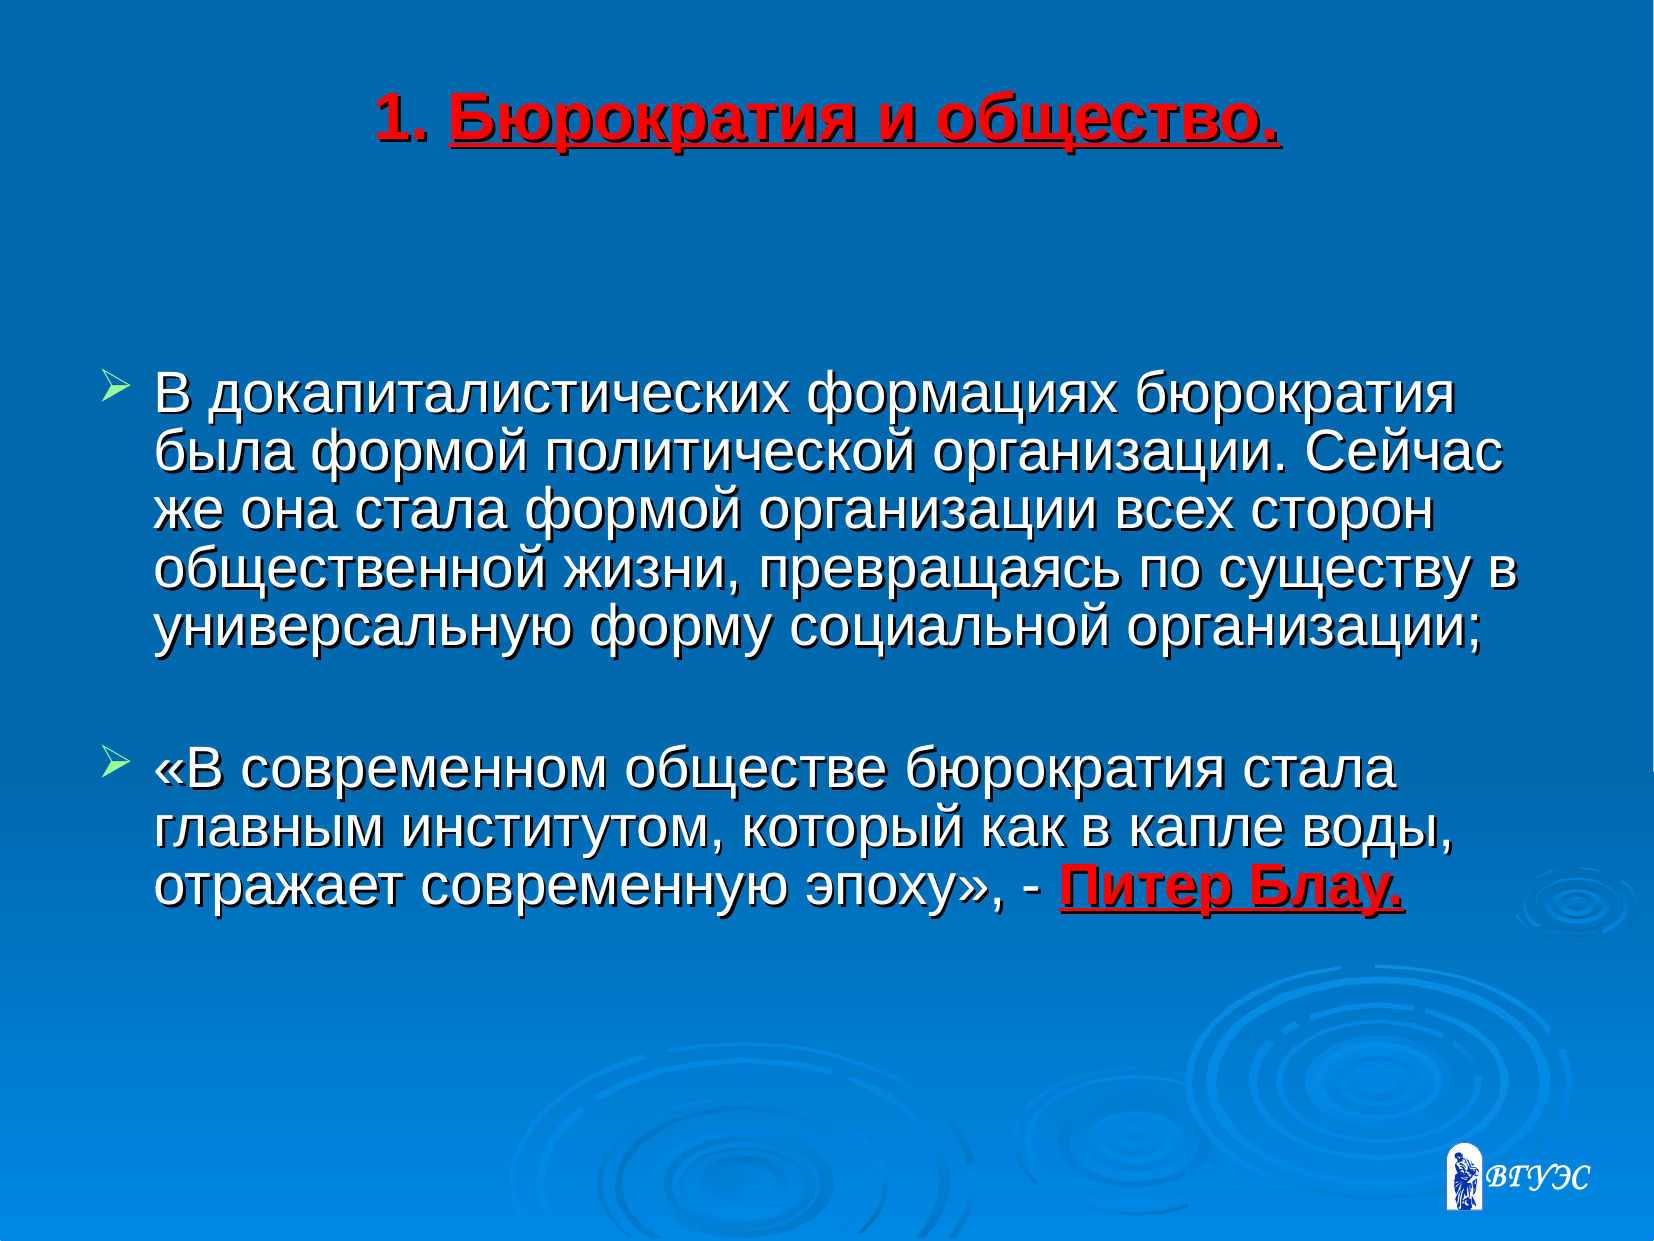

# 1. Бюрократия и общество.
В докапиталистических формациях бюрократия была формой политической организации. Сейчас же она стала формой организации всех сторон общественной жизни, превращаясь по существу в универсальную форму социальной организации;
«В современном обществе бюрократия стала главным институтом, который как в капле воды, отражает современную эпоху», - Питер Блау.